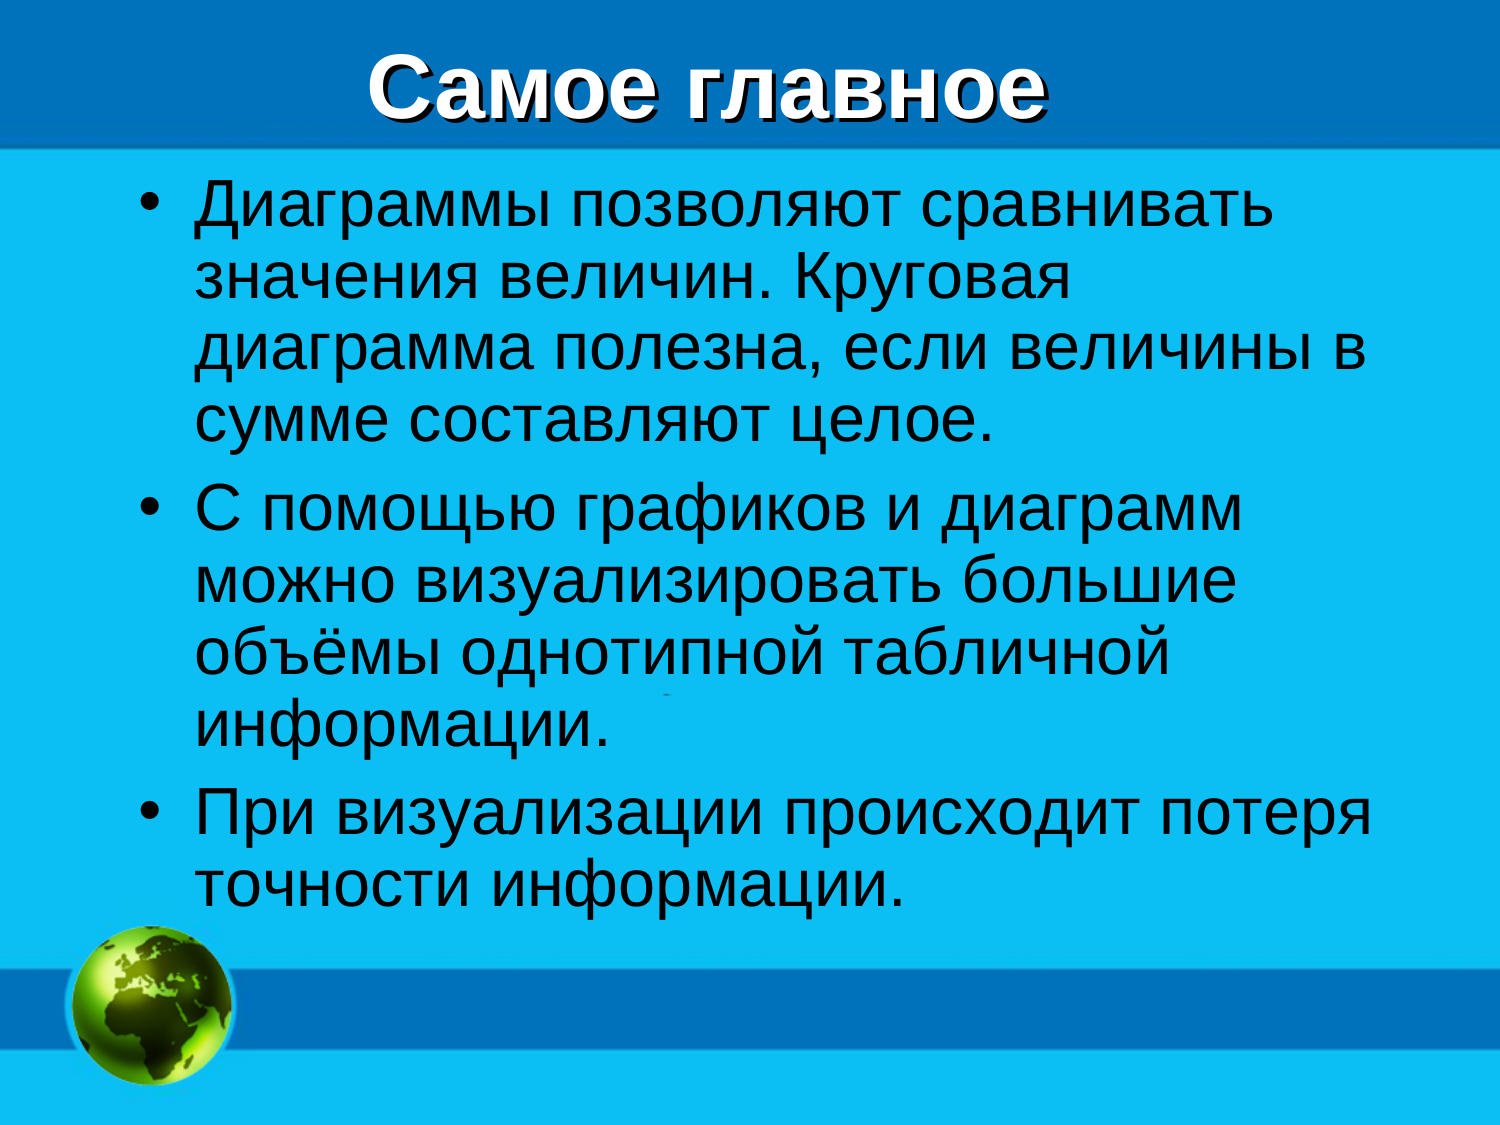

# Самое главное
Диаграммы позволяют сравнивать значения величин. Круговая диаграмма полезна, если величины в сумме составляют целое.
С помощью графиков и диаграмм можно визуализировать большие объёмы однотипной табличной информации.
При визуализации происходит потеря точности информации.